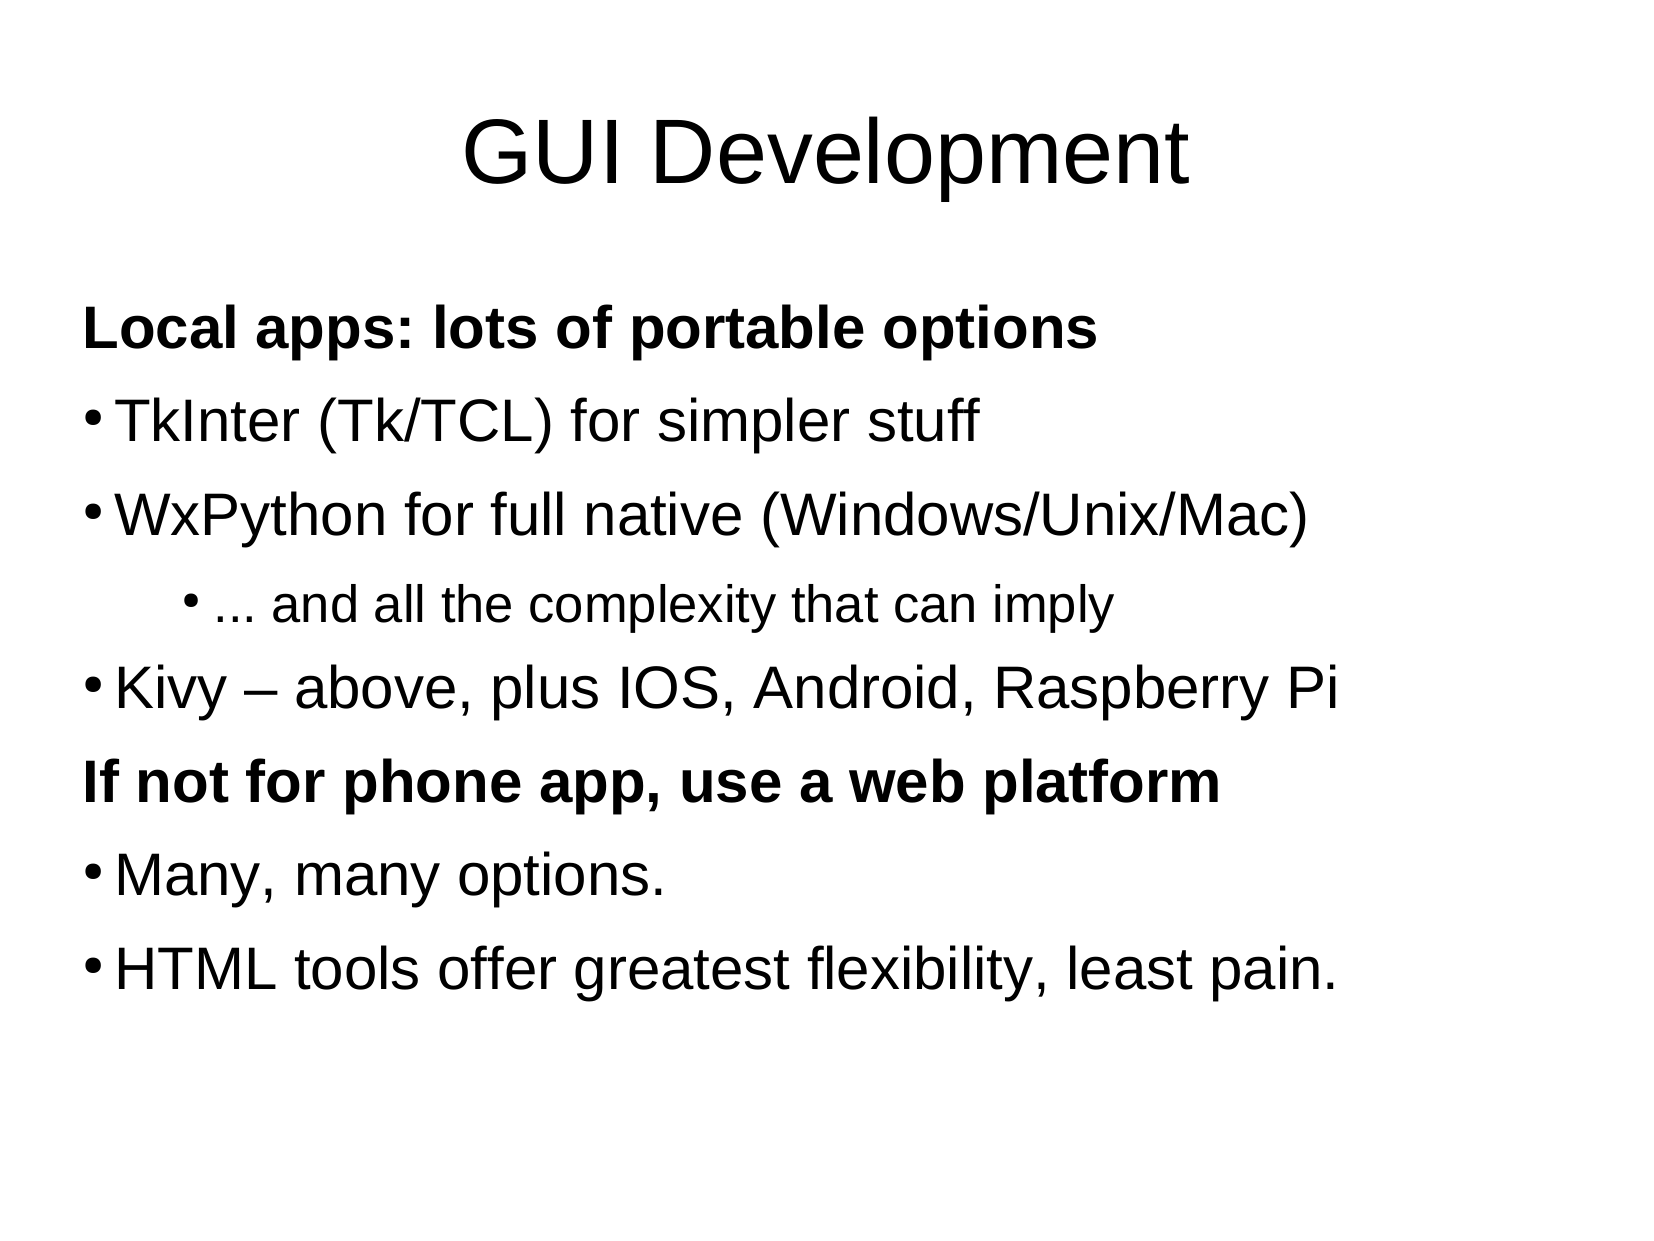

# GUI Development
Local apps: lots of portable options
TkInter (Tk/TCL) for simpler stuff
WxPython for full native (Windows/Unix/Mac)
... and all the complexity that can imply
Kivy – above, plus IOS, Android, Raspberry Pi
If not for phone app, use a web platform
Many, many options.
HTML tools offer greatest flexibility, least pain.